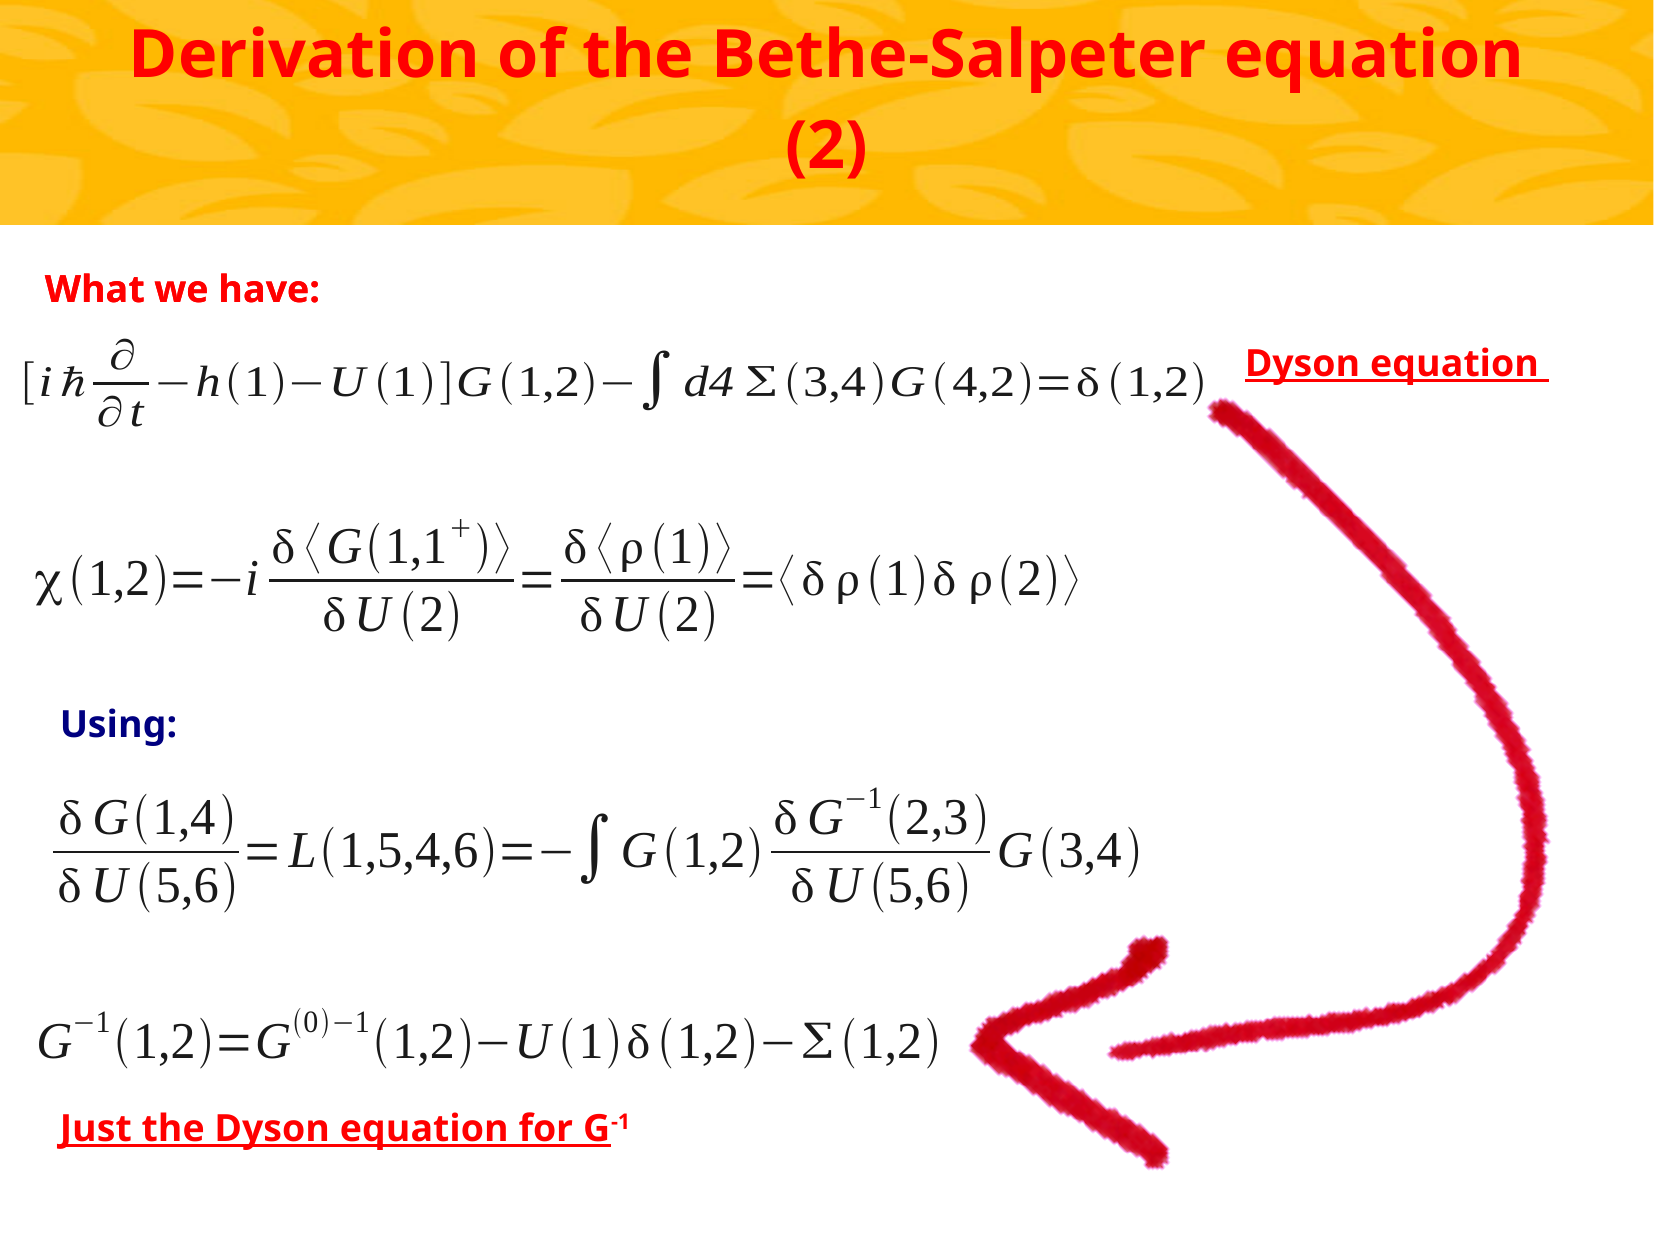

Derivation of the Bethe-Salpeter equation (2)
What we have:
What we have:
Dyson equation
Using:
Just the Dyson equation for G-1